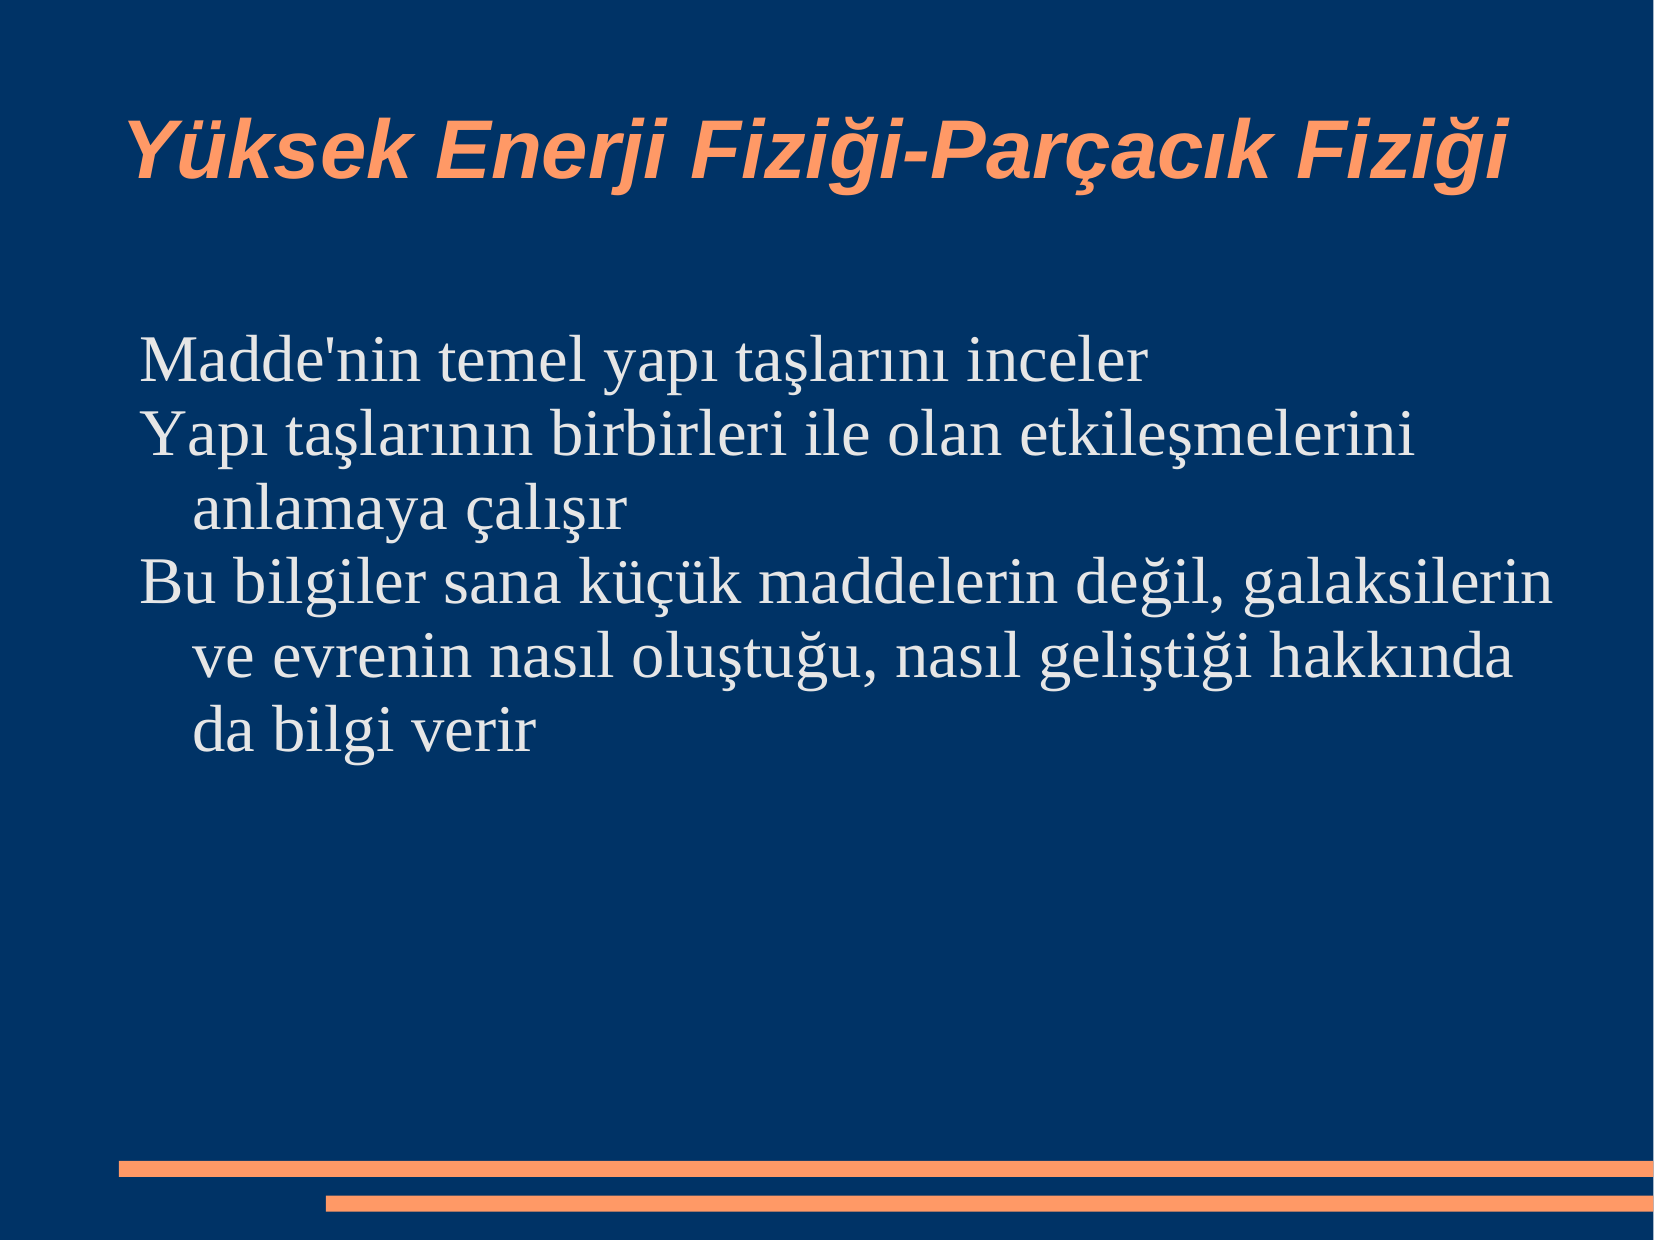

# Yüksek Enerji Fiziği-Parçacık Fiziği
Madde'nin temel yapı taşlarını inceler
Yapı taşlarının birbirleri ile olan etkileşmelerini anlamaya çalışır
Bu bilgiler sana küçük maddelerin değil, galaksilerin ve evrenin nasıl oluştuğu, nasıl geliştiği hakkında da bilgi verir